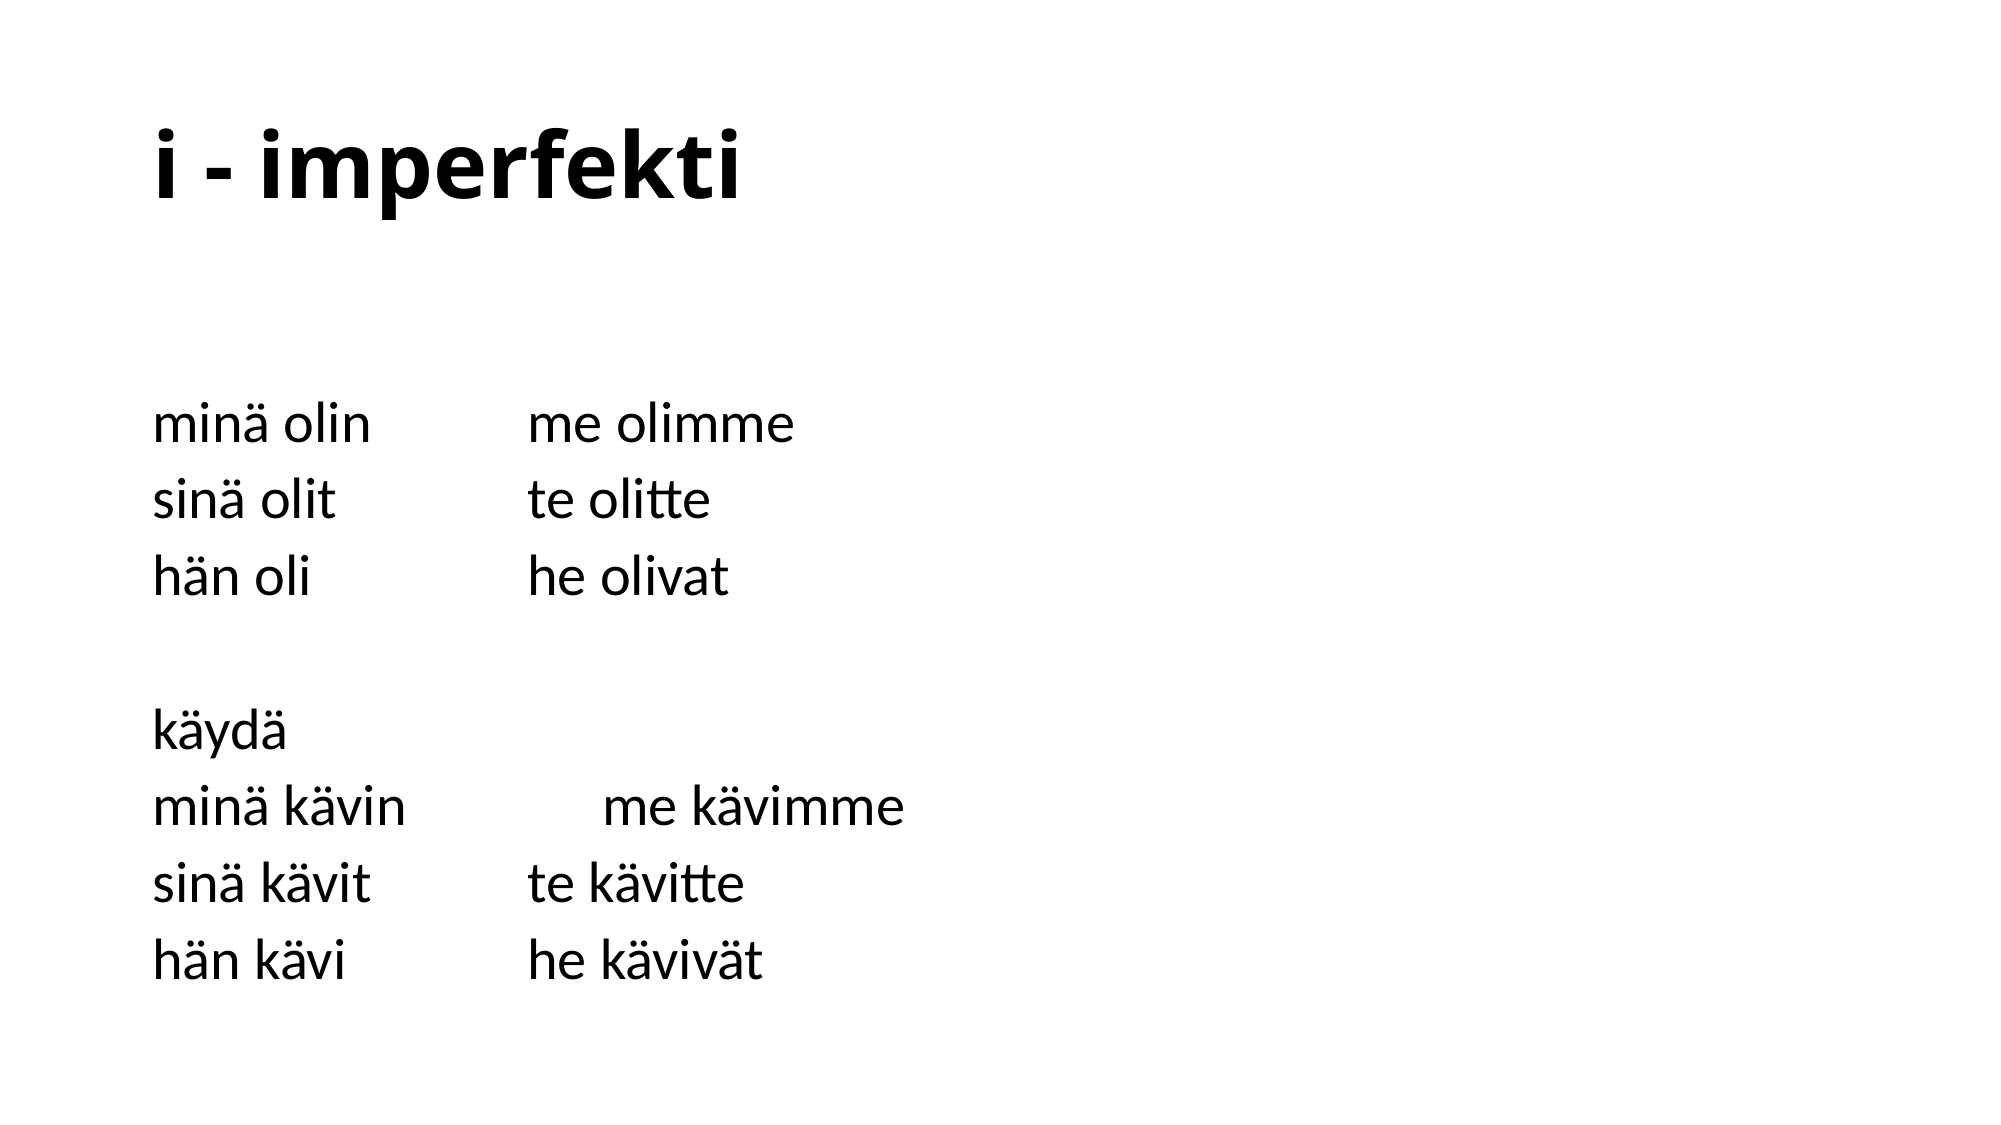

# i - imperfekti
minä olin			me olimme
sinä olit			te olitte
hän oli			he olivat
käydä
minä kävin			me kävimme
sinä kävit			te kävitte
hän kävi			he kävivät